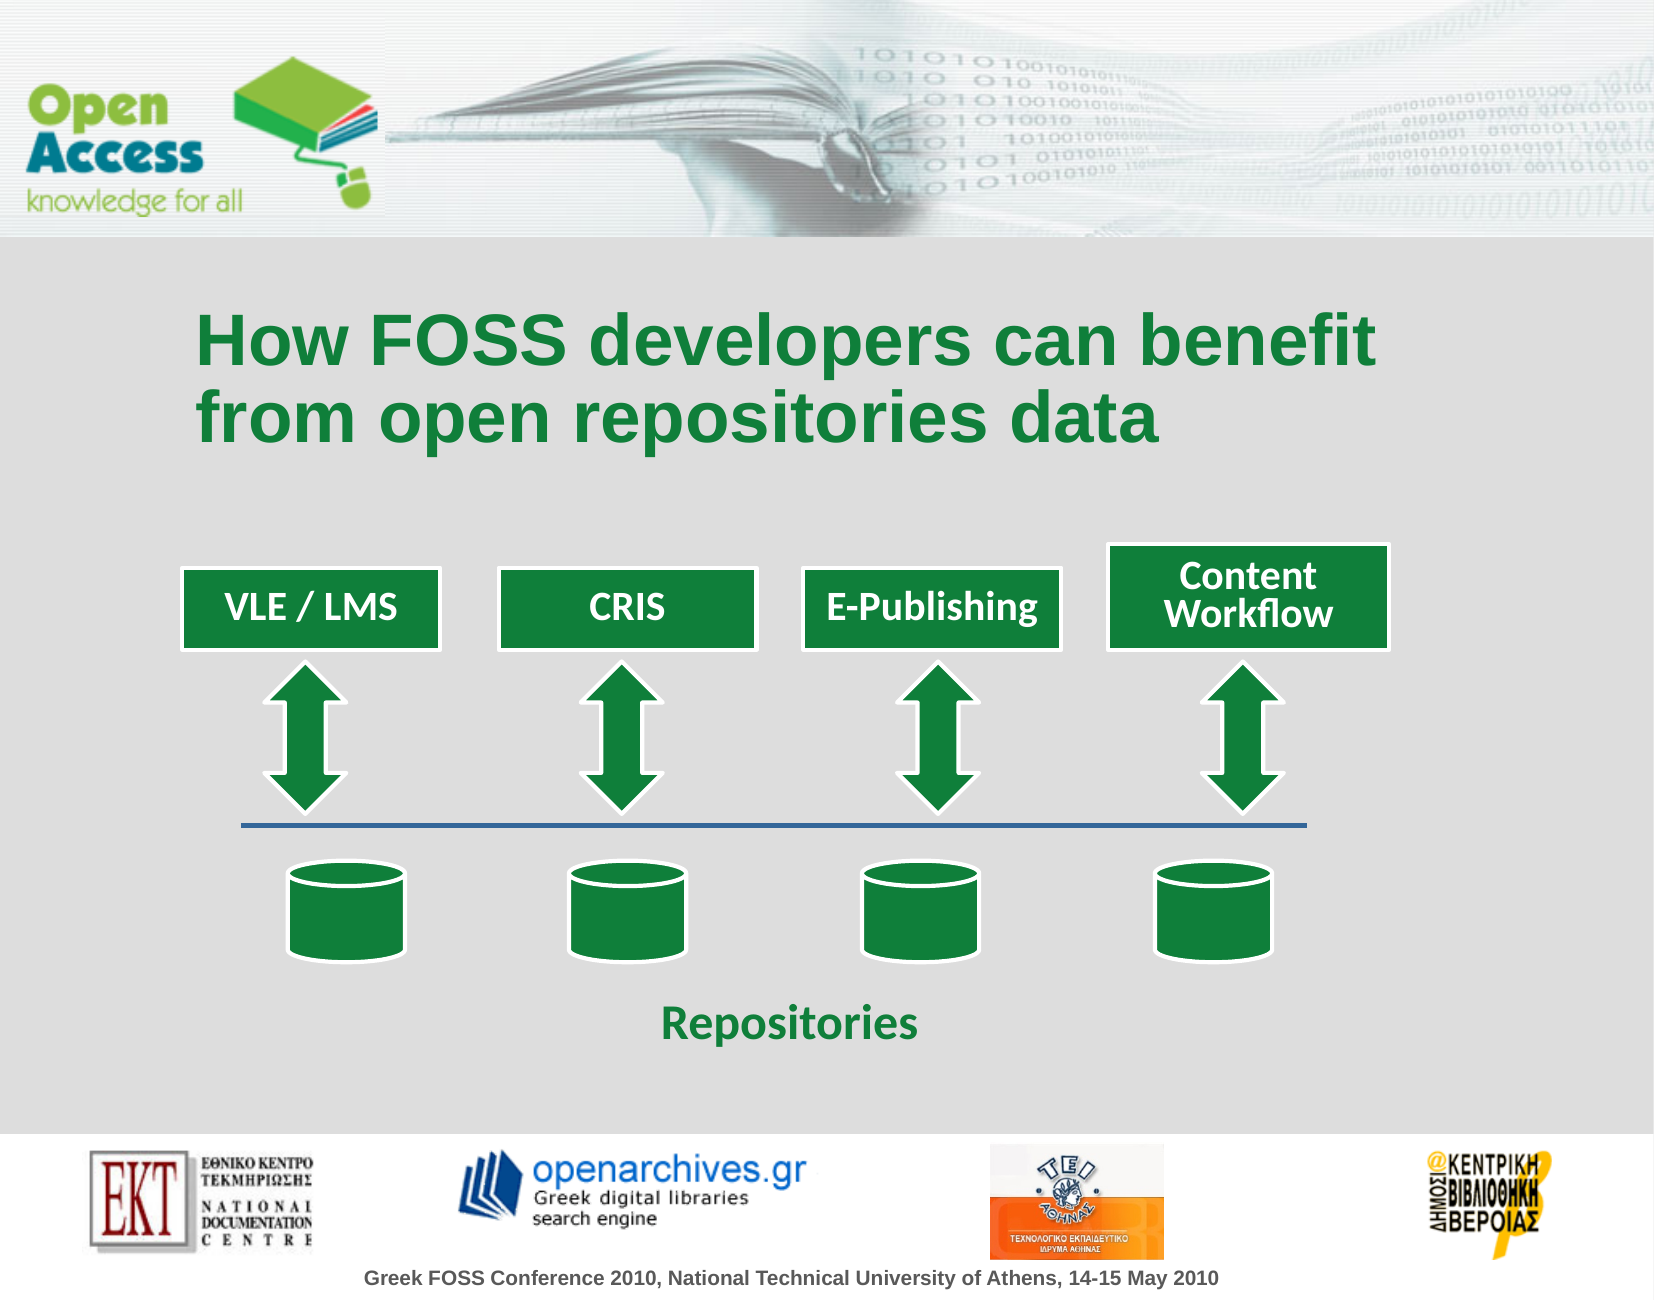

How FOSS developers can benefit from open repositories data
Content Workflow
VLE / LMS
CRIS
E-Publishing
Repositories